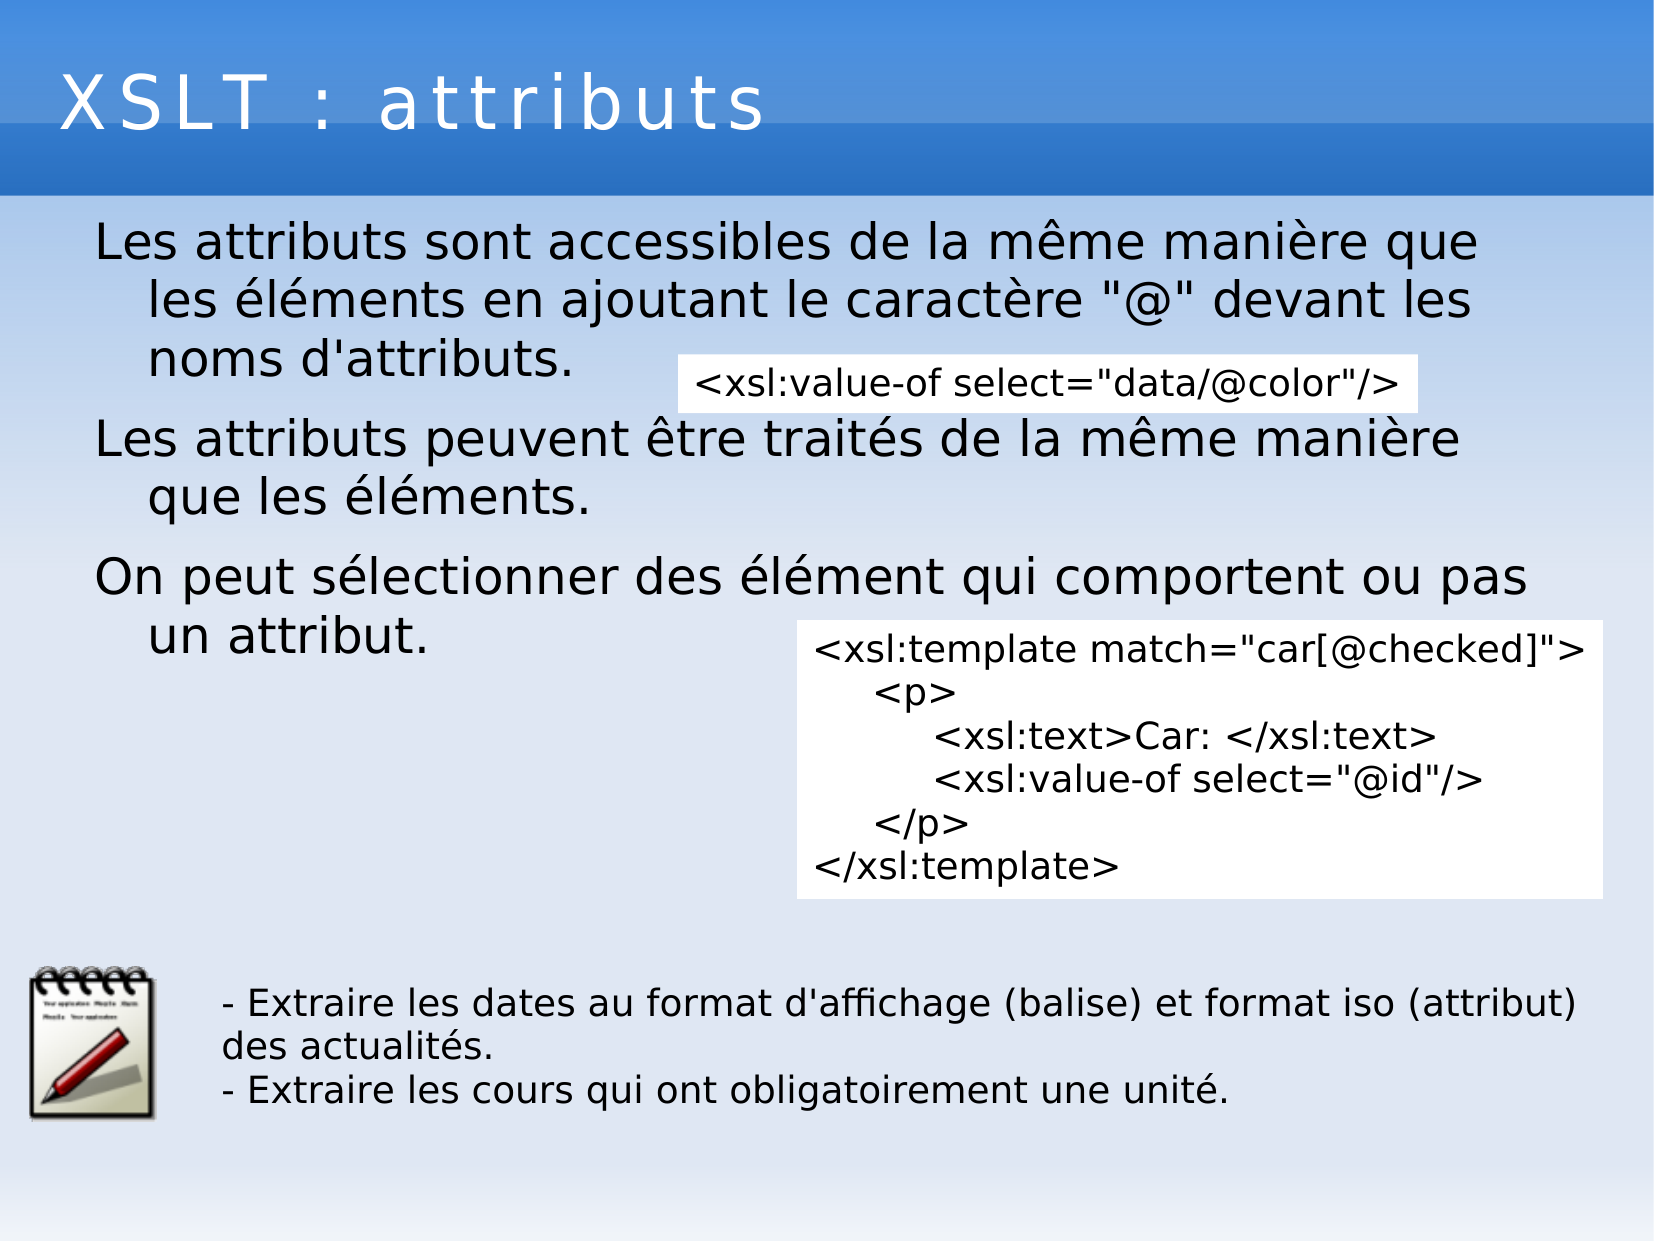

# XSLT : attributs
Les attributs sont accessibles de la même manière que les éléments en ajoutant le caractère "@" devant les noms d'attributs.
Les attributs peuvent être traités de la même manière que les éléments.
On peut sélectionner des élément qui comportent ou pas un attribut.
<xsl:value-of select="data/@color"/>
<xsl:template match="car[@checked]">
 <p>
 <xsl:text>Car: </xsl:text>
 <xsl:value-of select="@id"/>
 </p>
</xsl:template>
- Extraire les dates au format d'affichage (balise) et format iso (attribut)
des actualités.
- Extraire les cours qui ont obligatoirement une unité.